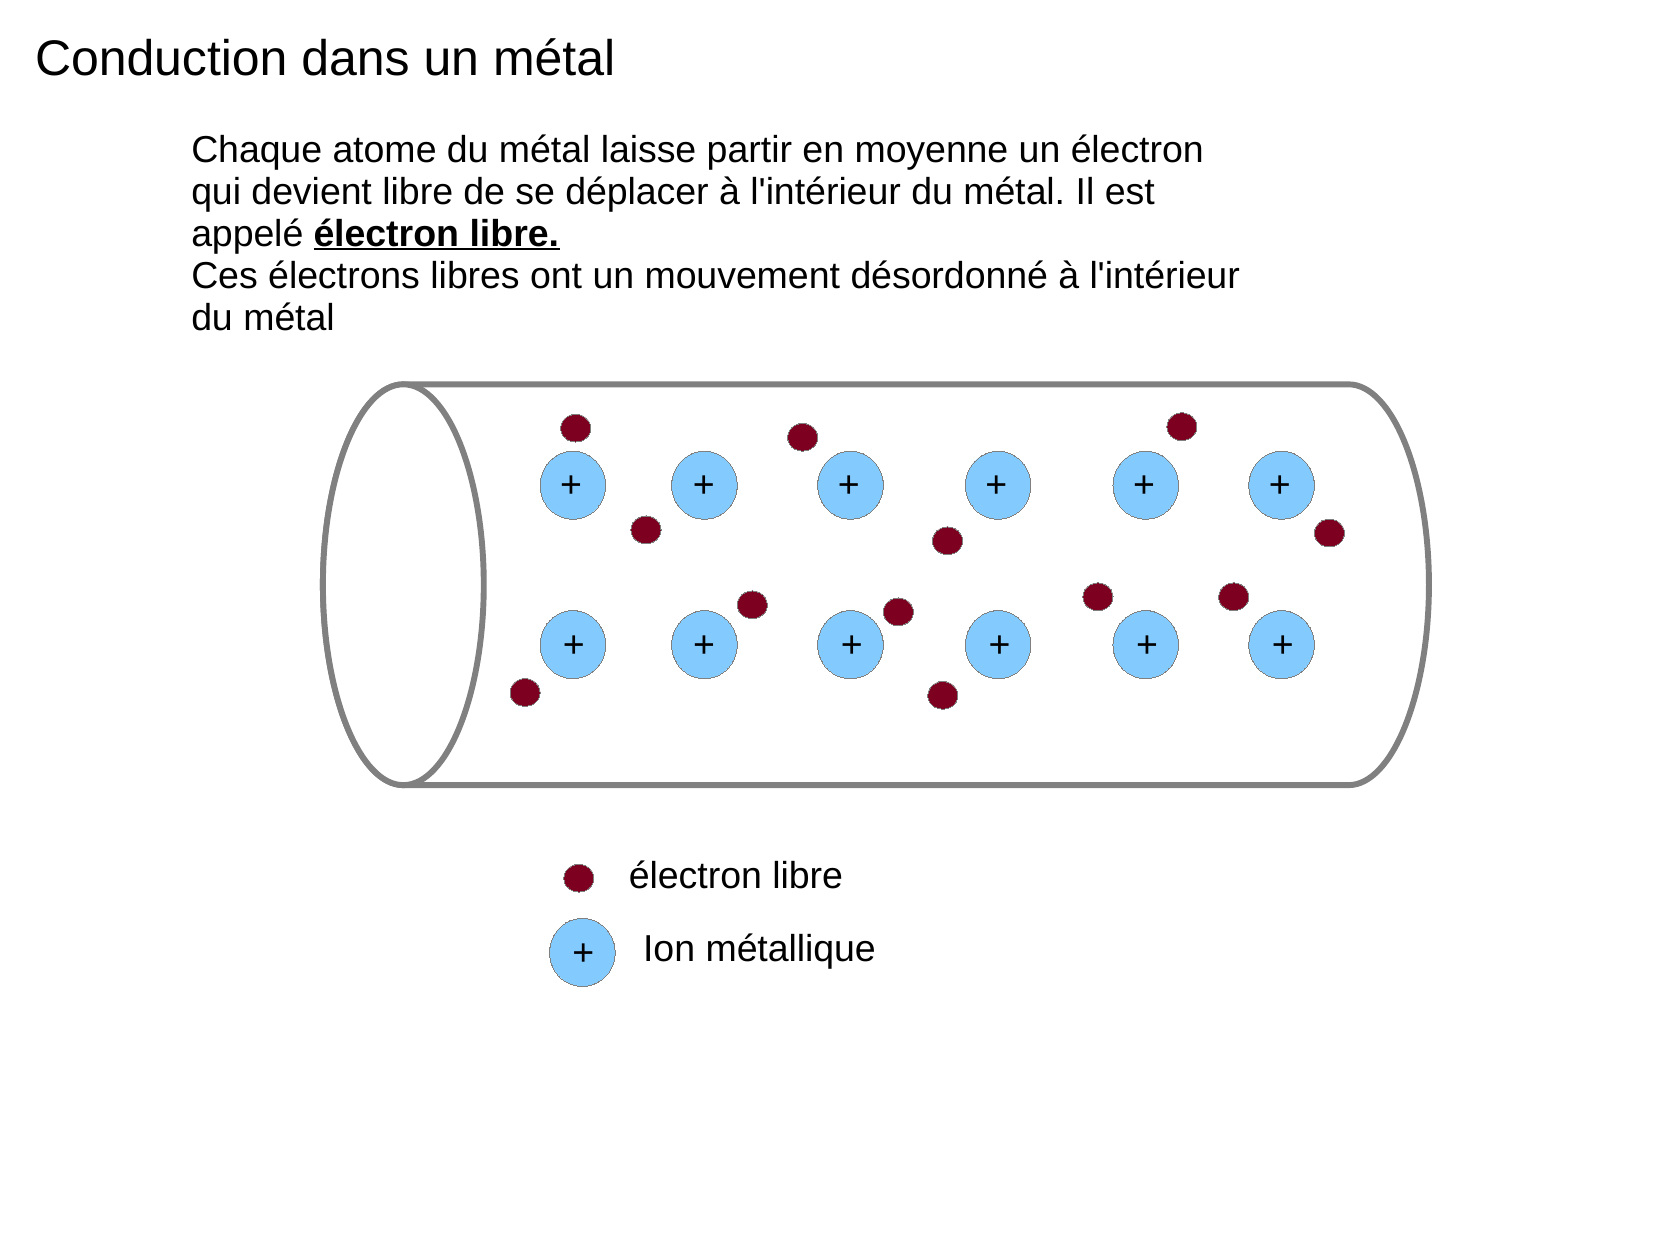

Conduction dans un métal
Chaque atome du métal laisse partir en moyenne un électron qui devient libre de se déplacer à l'intérieur du métal. Il est appelé électron libre.
Ces électrons libres ont un mouvement désordonné à l'intérieur du métal
+
+
+
+
+
+
+
+
+
+
+
+
électron libre
Ion métallique
+